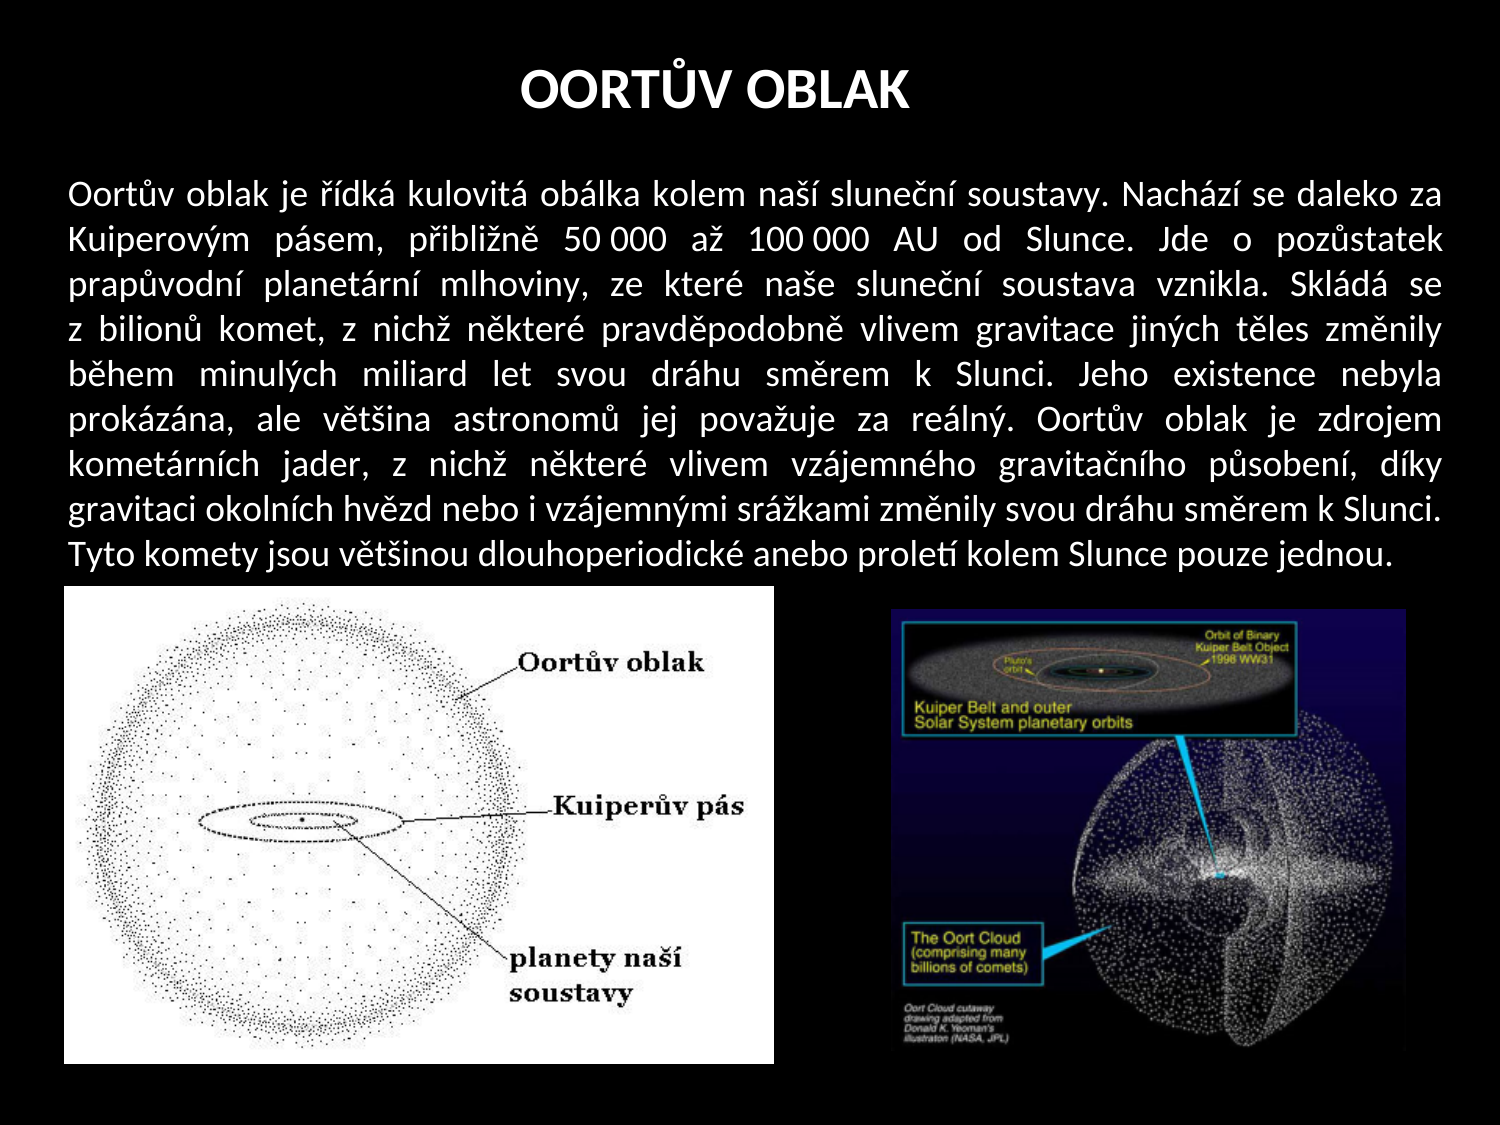

OORTŮV OBLAK
Oortův oblak je řídká kulovitá obálka kolem naší sluneční soustavy. Nachází se daleko za Kuiperovým pásem, přibližně 50 000 až 100 000 AU od Slunce. Jde o pozůstatek prapůvodní planetární mlhoviny, ze které naše sluneční soustava vznikla. Skládá se
z bilionů komet, z nichž některé pravděpodobně vlivem gravitace jiných těles změnily během minulých miliard let svou dráhu směrem k Slunci. Jeho existence nebyla prokázána, ale většina astronomů jej považuje za reálný. Oortův oblak je zdrojem kometárních jader, z nichž některé vlivem vzájemného gravitačního působení, díky gravitaci okolních hvězd nebo i vzájemnými srážkami změnily svou dráhu směrem k Slunci. Tyto komety jsou většinou dlouhoperiodické anebo proletí kolem Slunce pouze jednou.